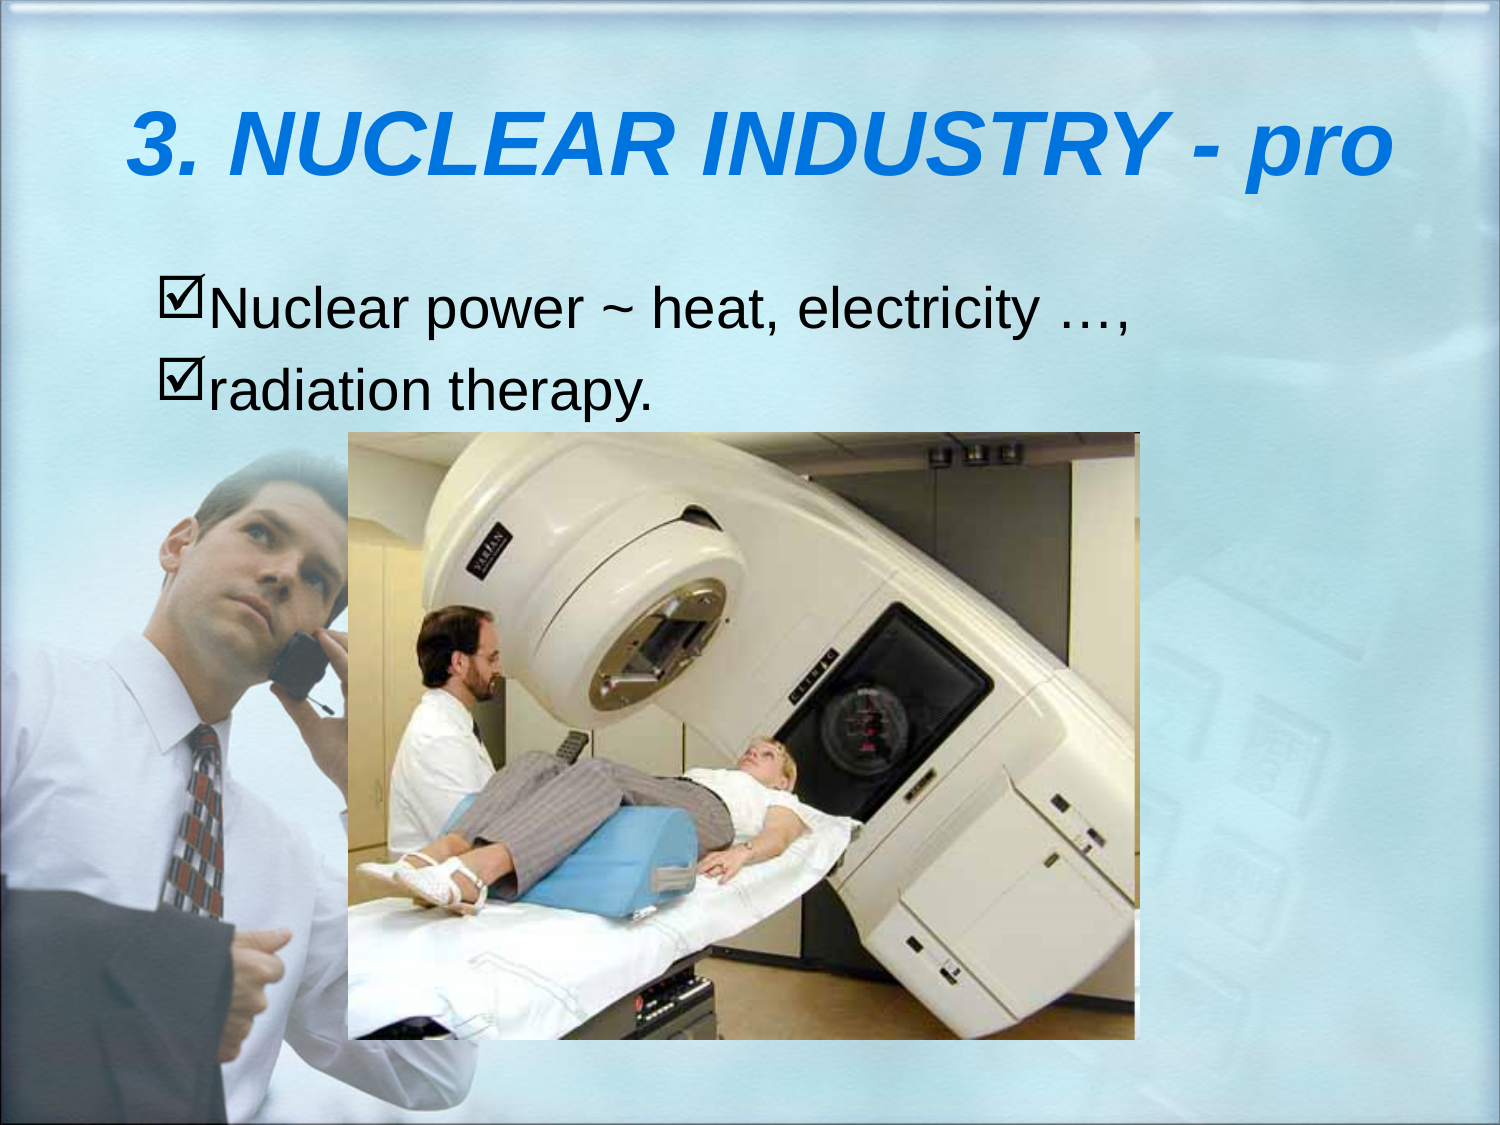

# 3. NUCLEAR INDUSTRY - pro
Nuclear power ~ heat, electricity …,
radiation therapy.